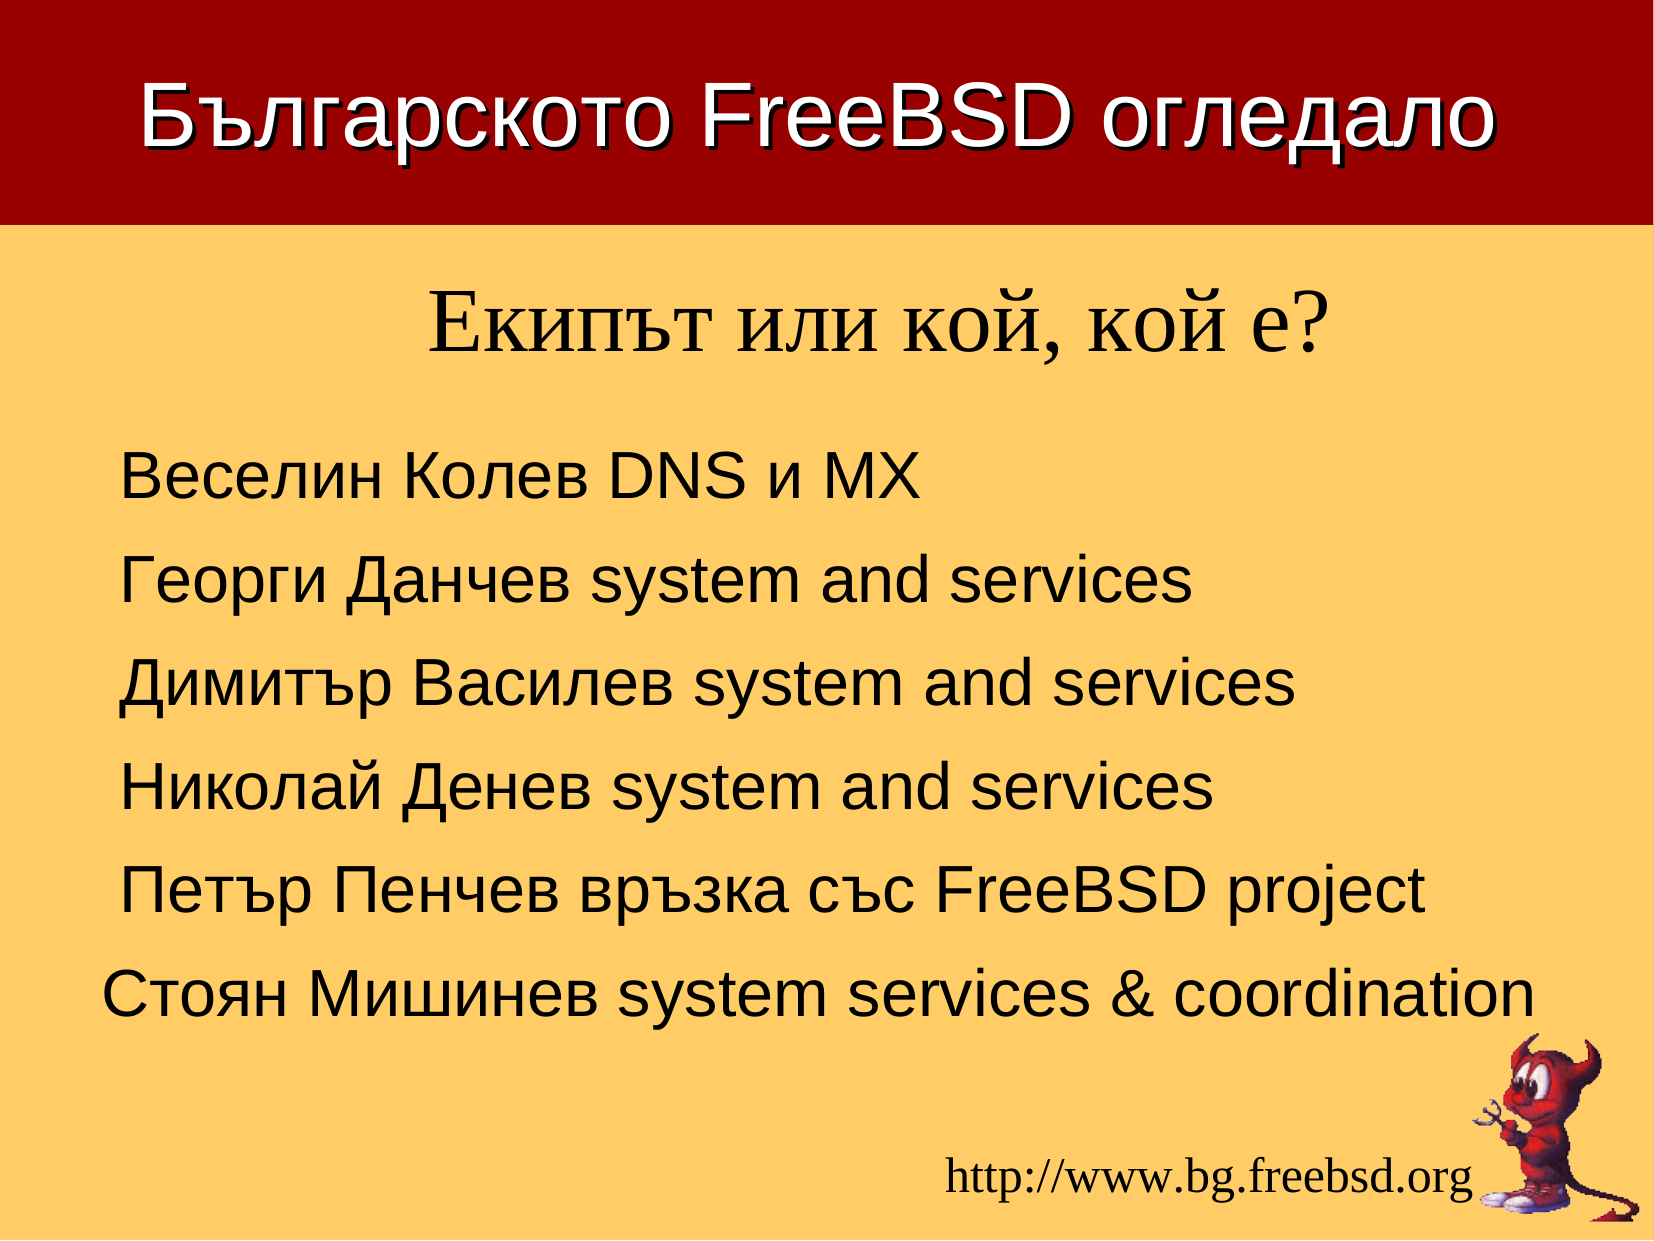

# Българското FreeBSD огледало
Екипът или кой, кой е?
 Веселин Колев DNS и MX
 Георги Данчев system and services
 Димитър Василев system and services
 Николай Денев system and services
 Петър Пенчев връзка със FreeBSD project
Стоян Мишинев system services & coordination
http://www.bg.freebsd.org